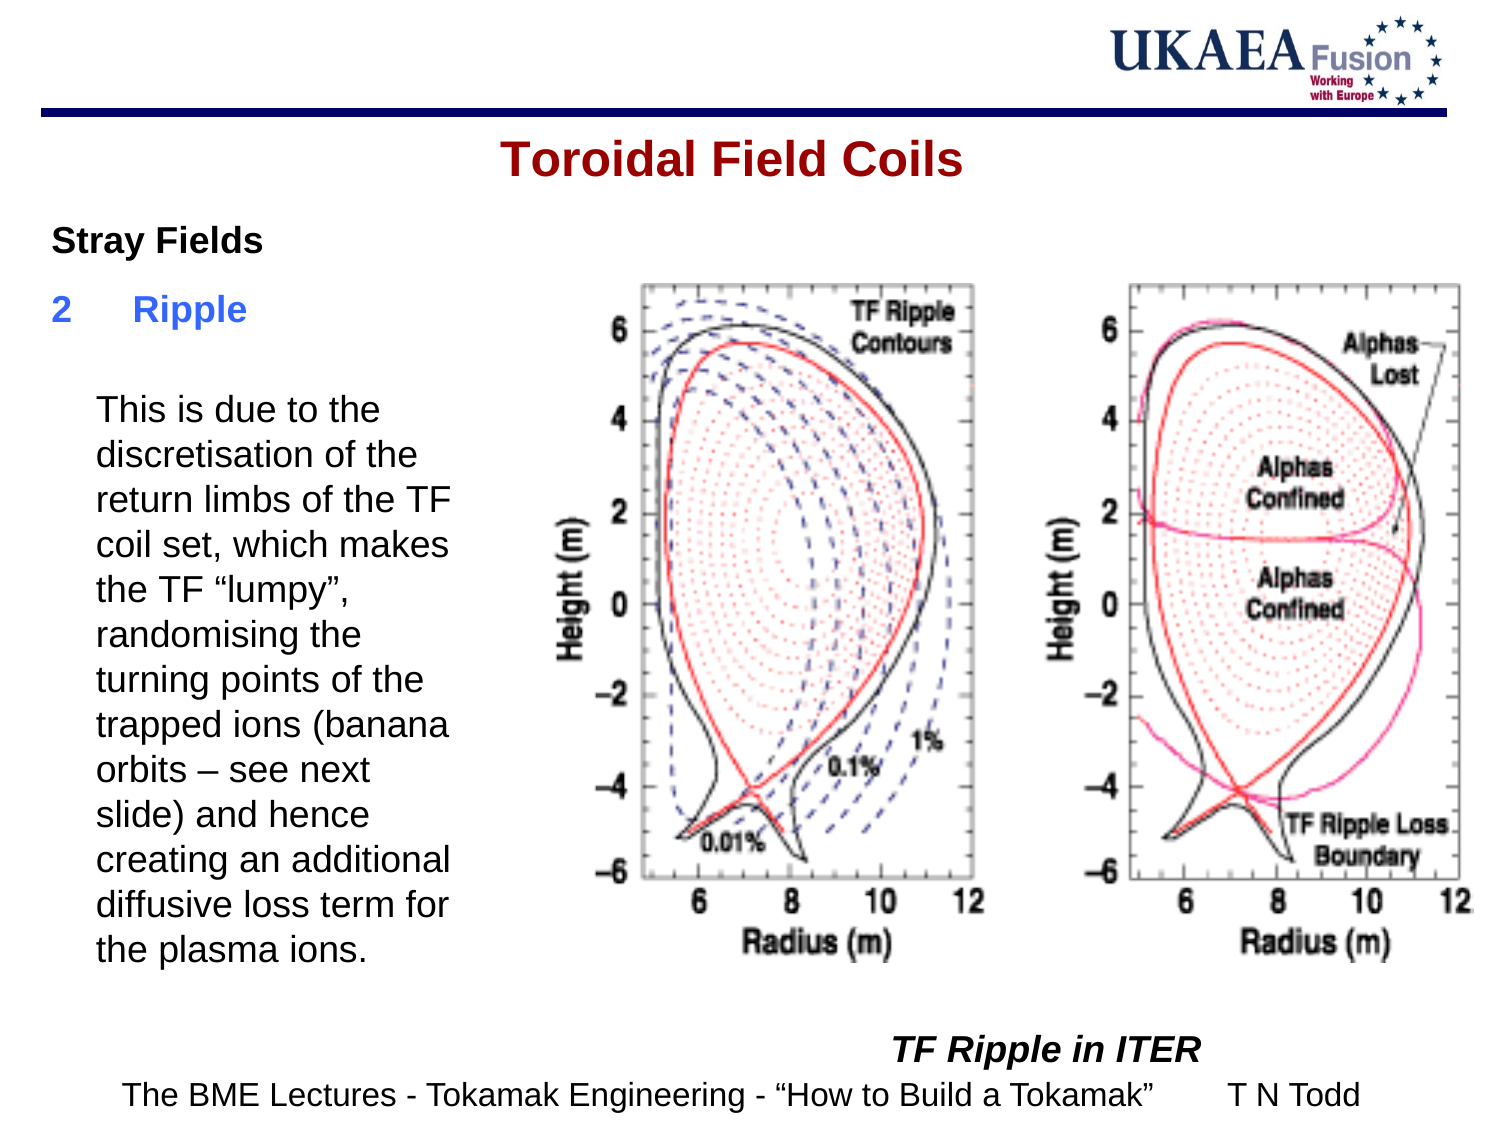

Toroidal Field Coils
Stray Fields
2 	Ripple
	This is due to the discretisation of the return limbs of the TF coil set, which makes the TF “lumpy”, randomising the turning points of the trapped ions (banana orbits – see next slide) and hence creating an additional diffusive loss term for the plasma ions.
TF Ripple in ITER